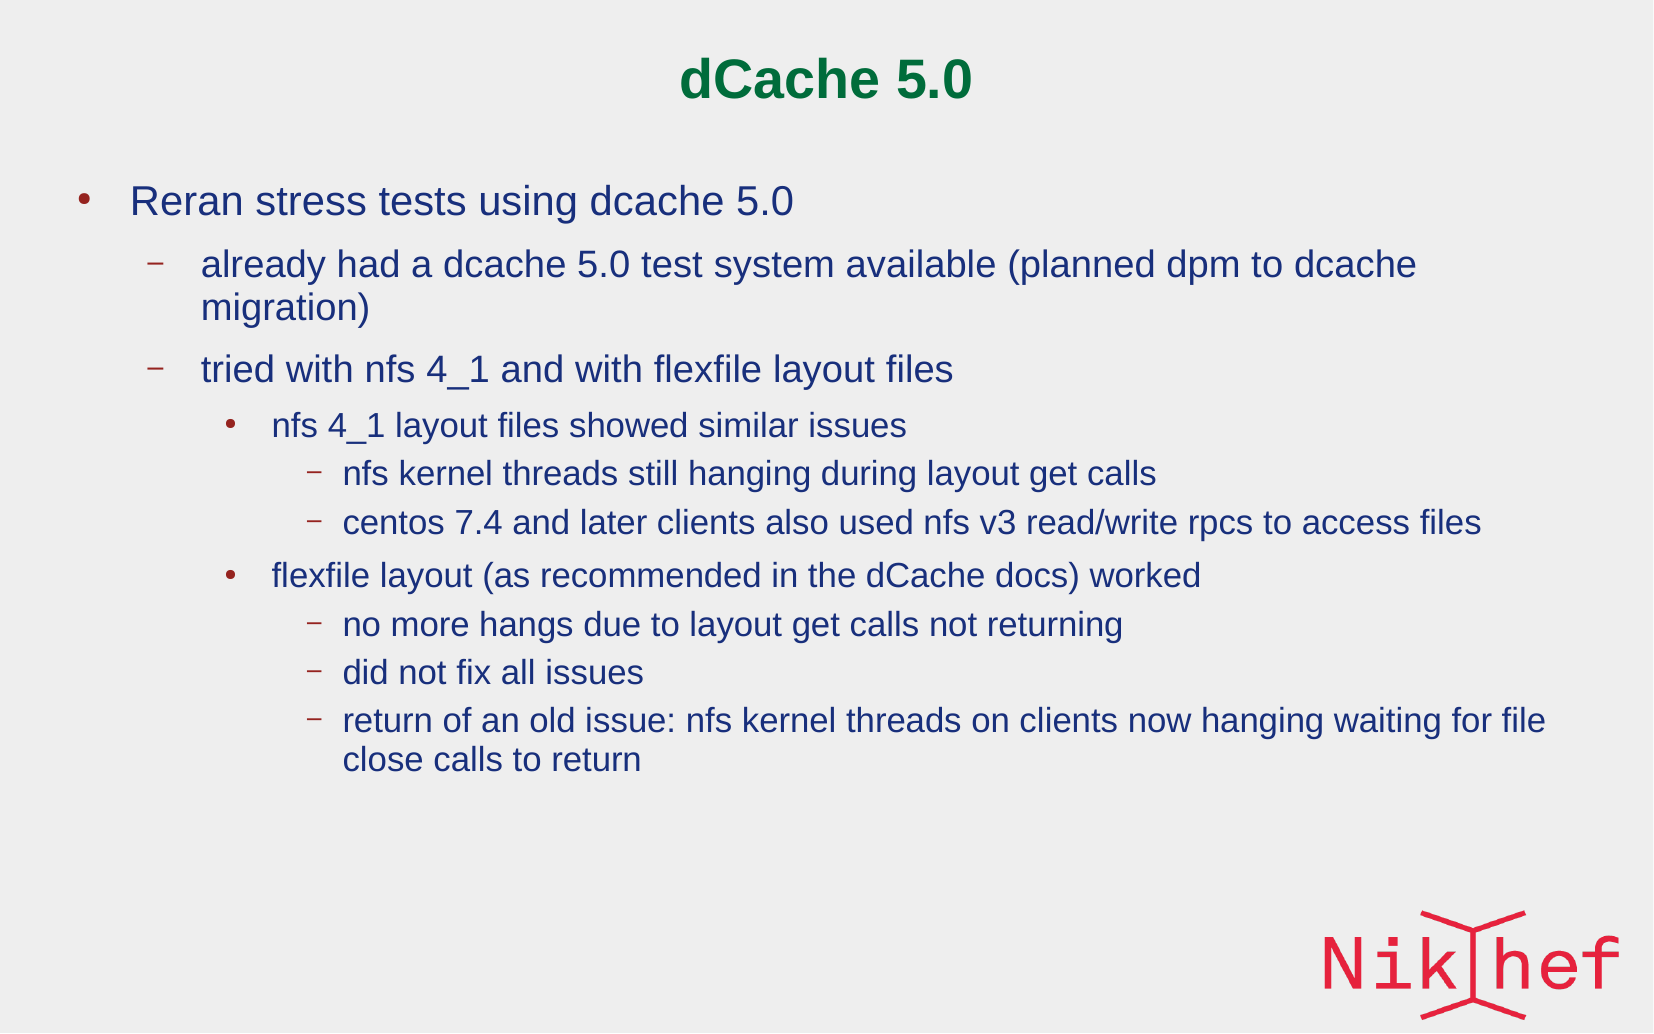

# dCache 5.0
Reran stress tests using dcache 5.0
already had a dcache 5.0 test system available (planned dpm to dcache migration)
tried with nfs 4_1 and with flexfile layout files
nfs 4_1 layout files showed similar issues
nfs kernel threads still hanging during layout get calls
centos 7.4 and later clients also used nfs v3 read/write rpcs to access files
flexfile layout (as recommended in the dCache docs) worked
no more hangs due to layout get calls not returning
did not fix all issues
return of an old issue: nfs kernel threads on clients now hanging waiting for file close calls to return